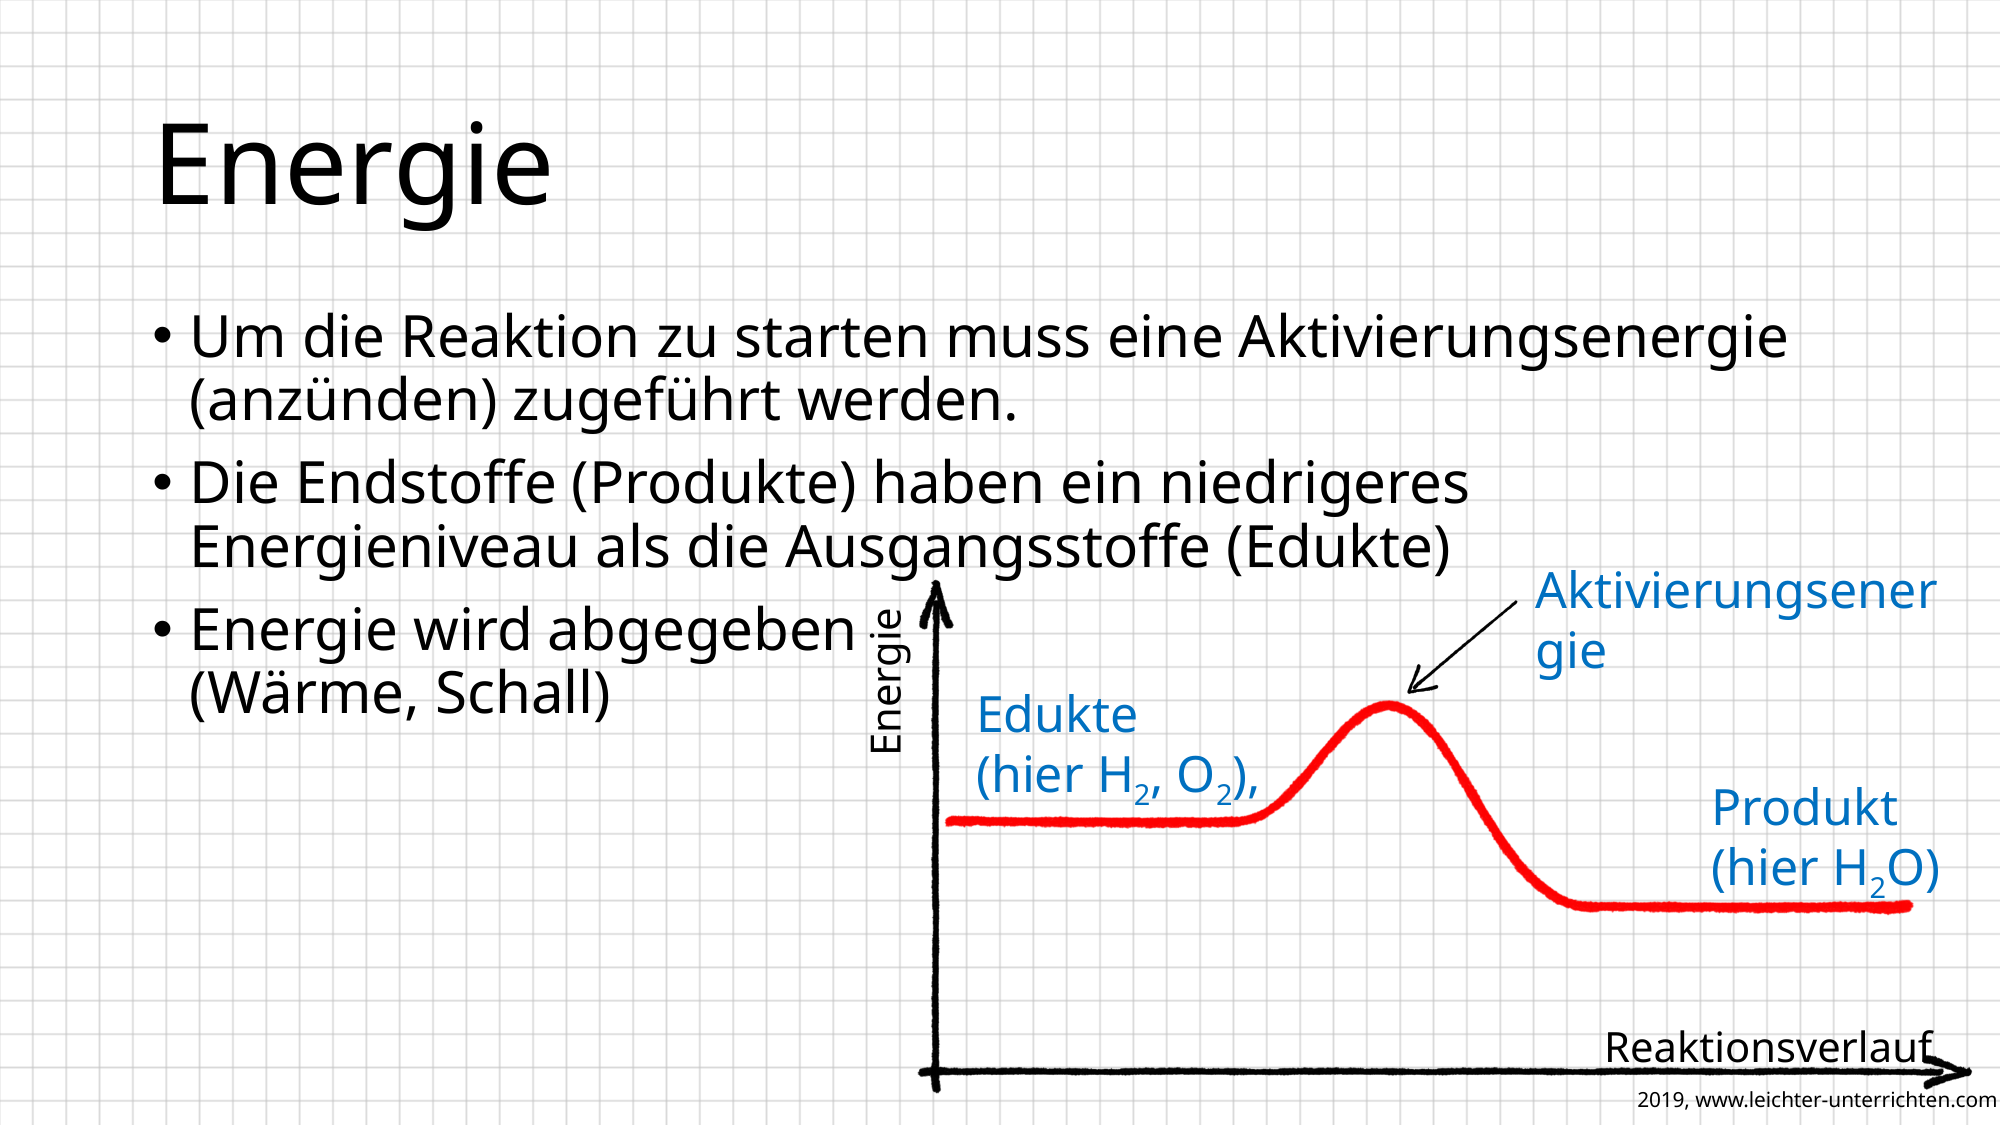

# Energie
Um die Reaktion zu starten muss eine Aktivierungsenergie
(anzünden) zugeführt werden.
Die Endstoffe (Produkte) haben ein niedrigeres Energieniveau als die Ausgangsstoffe (Edukte)
Energie wird abgegeben
(Wärme, Schall)
Aktivierungsenergie
Energie
Edukte
(hier H2, O2),
Produkt
(hier H2O)
Reaktionsverlauf